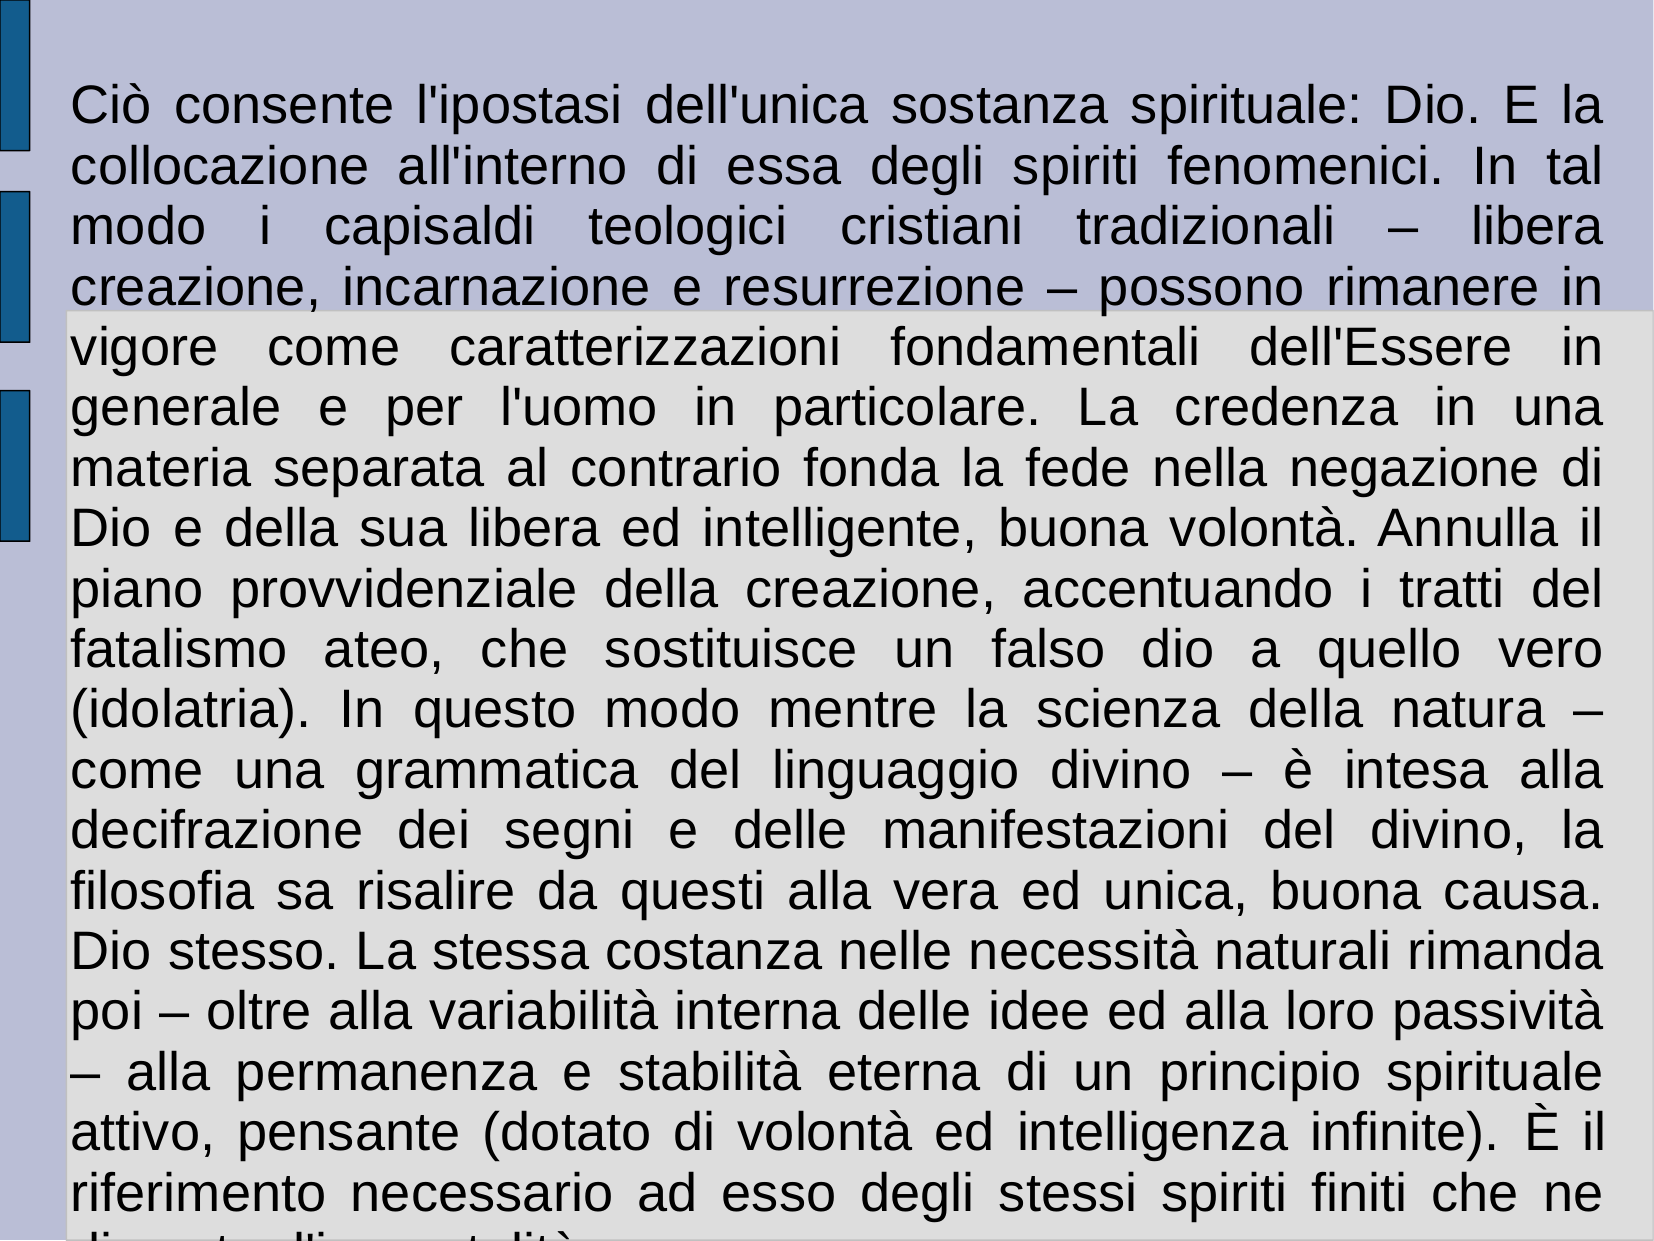

Ciò consente l'ipostasi dell'unica sostanza spirituale: Dio. E la collocazione all'interno di essa degli spiriti fenomenici. In tal modo i capisaldi teologici cristiani tradizionali – libera creazione, incarnazione e resurrezione – possono rimanere in vigore come caratterizzazioni fondamentali dell'Essere in generale e per l'uomo in particolare. La credenza in una materia separata al contrario fonda la fede nella negazione di Dio e della sua libera ed intelligente, buona volontà. Annulla il piano provvidenziale della creazione, accentuando i tratti del fatalismo ateo, che sostituisce un falso dio a quello vero (idolatria). In questo modo mentre la scienza della natura – come una grammatica del linguaggio divino – è intesa alla decifrazione dei segni e delle manifestazioni del divino, la filosofia sa risalire da questi alla vera ed unica, buona causa. Dio stesso. La stessa costanza nelle necessità naturali rimanda poi – oltre alla variabilità interna delle idee ed alla loro passività – alla permanenza e stabilità eterna di un principio spirituale attivo, pensante (dotato di volontà ed intelligenza infinite). È il riferimento necessario ad esso degli stessi spiriti finiti che ne dimostra l'immortalità.
#